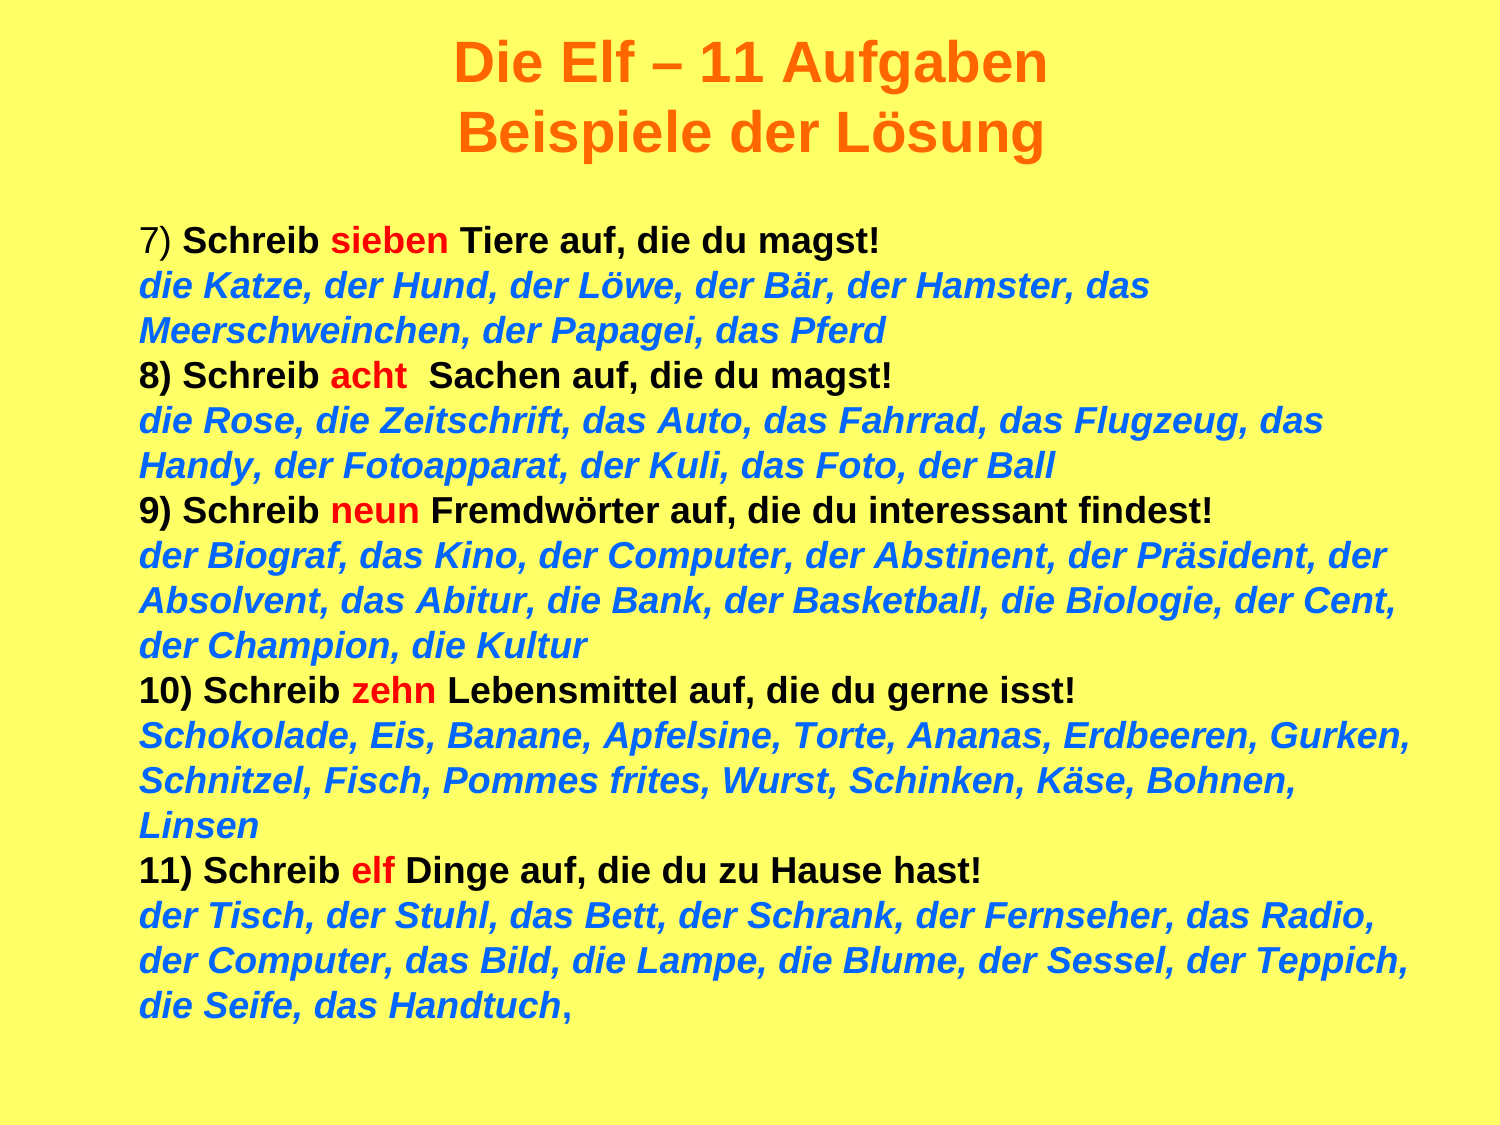

# Die Elf – 11 Aufgaben Beispiele der Lösung
7) Schreib sieben Tiere auf, die du magst!
die Katze, der Hund, der Löwe, der Bär, der Hamster, das Meerschweinchen, der Papagei, das Pferd
8) Schreib acht Sachen auf, die du magst!
die Rose, die Zeitschrift, das Auto, das Fahrrad, das Flugzeug, das Handy, der Fotoapparat, der Kuli, das Foto, der Ball
9) Schreib neun Fremdwörter auf, die du interessant findest!
der Biograf, das Kino, der Computer, der Abstinent, der Präsident, der Absolvent, das Abitur, die Bank, der Basketball, die Biologie, der Cent, der Champion, die Kultur
10) Schreib zehn Lebensmittel auf, die du gerne isst!
Schokolade, Eis, Banane, Apfelsine, Torte, Ananas, Erdbeeren, Gurken, Schnitzel, Fisch, Pommes frites, Wurst, Schinken, Käse, Bohnen, Linsen
11) Schreib elf Dinge auf, die du zu Hause hast!
der Tisch, der Stuhl, das Bett, der Schrank, der Fernseher, das Radio, der Computer, das Bild, die Lampe, die Blume, der Sessel, der Teppich, die Seife, das Handtuch,